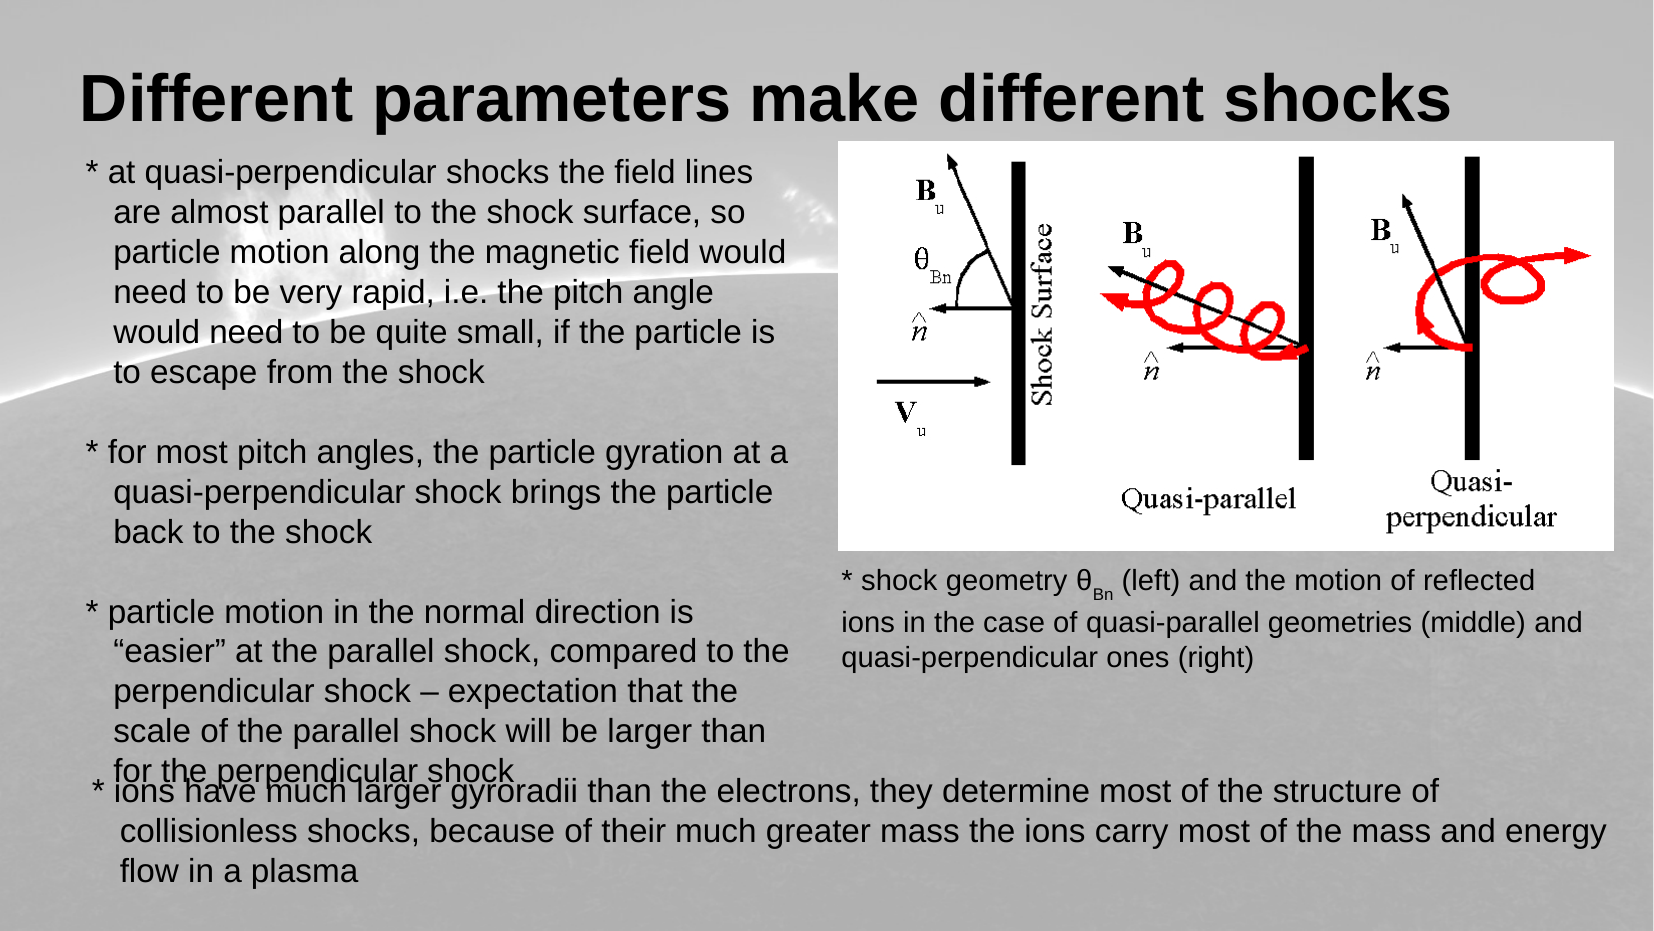

Different parameters make different shocks
* at quasi-perpendicular shocks the field lines
 are almost parallel to the shock surface, so
 particle motion along the magnetic field would
 need to be very rapid, i.e. the pitch angle
 would need to be quite small, if the particle is
 to escape from the shock
* for most pitch angles, the particle gyration at a
 quasi-perpendicular shock brings the particle
 back to the shock
* particle motion in the normal direction is
 “easier” at the parallel shock, compared to the
 perpendicular shock – expectation that the
 scale of the parallel shock will be larger than
 for the perpendicular shock
* shock geometry θBn (left) and the motion of reflected ions in the case of quasi-parallel geometries (middle) and quasi-perpendicular ones (right)
* ions have much larger gyroradii than the electrons, they determine most of the structure of
 collisionless shocks, because of their much greater mass the ions carry most of the mass and energy
 flow in a plasma